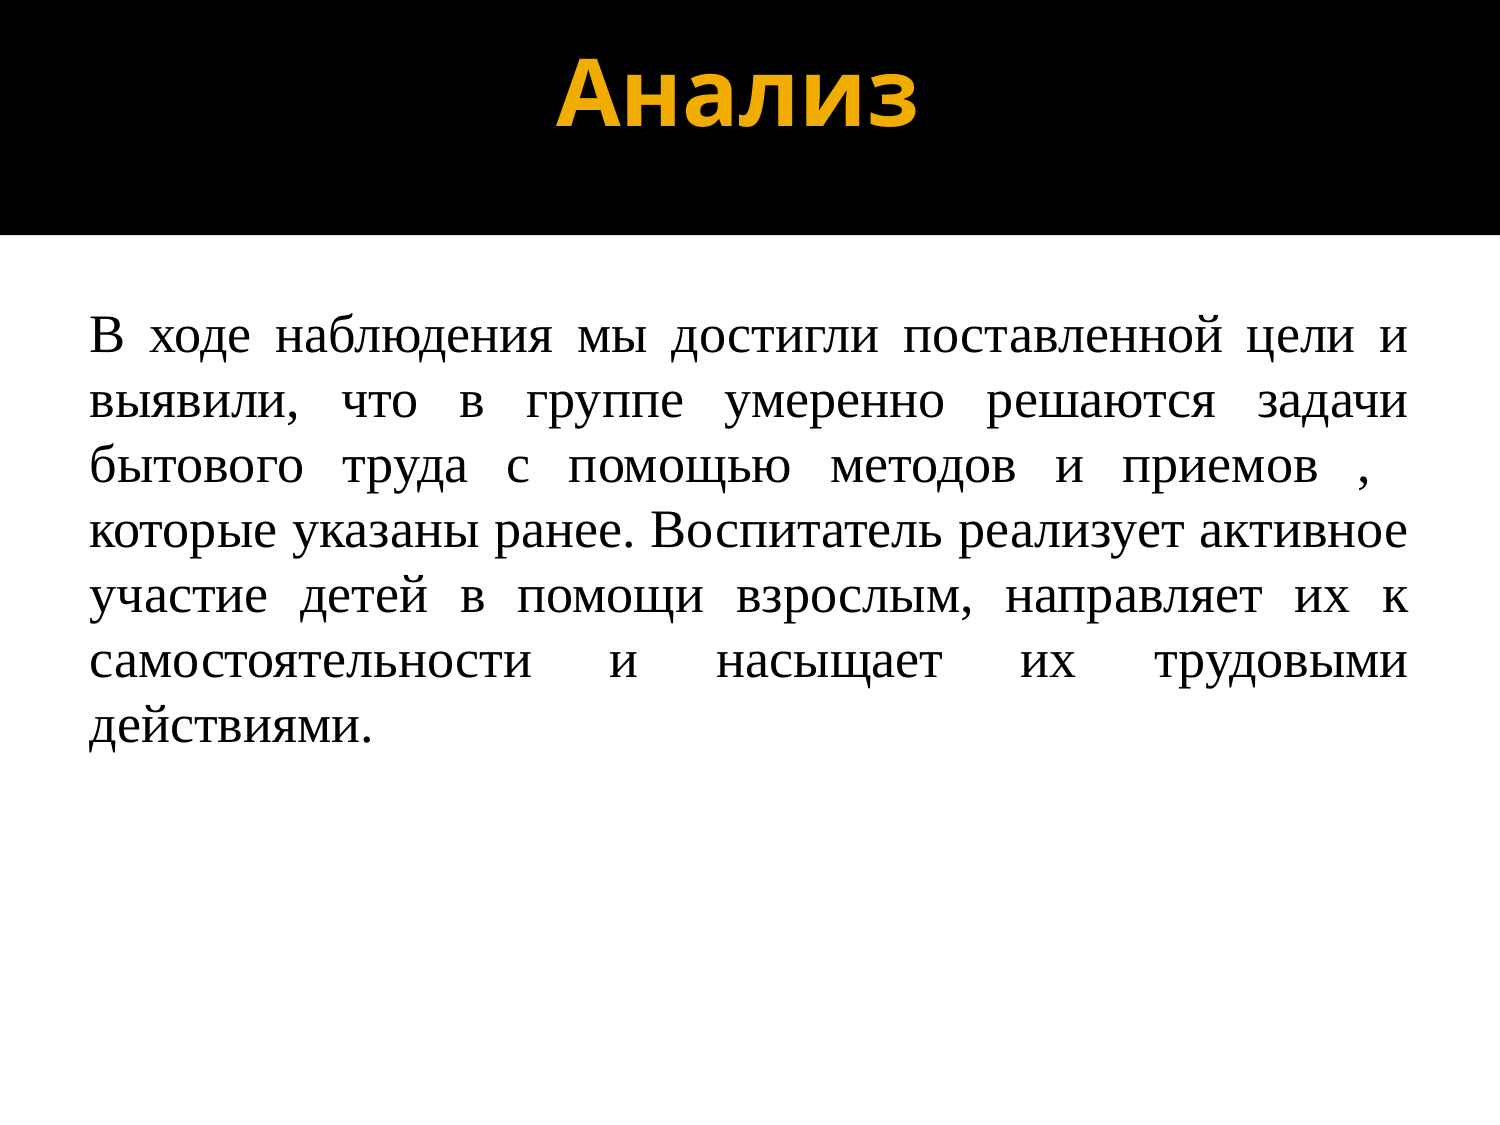

# Анализ
В ходе наблюдения мы достигли поставленной цели и выявили, что в группе умеренно решаются задачи бытового труда с помощью методов и приемов , которые указаны ранее. Воспитатель реализует активное участие детей в помощи взрослым, направляет их к самостоятельности и насыщает их трудовыми действиями.